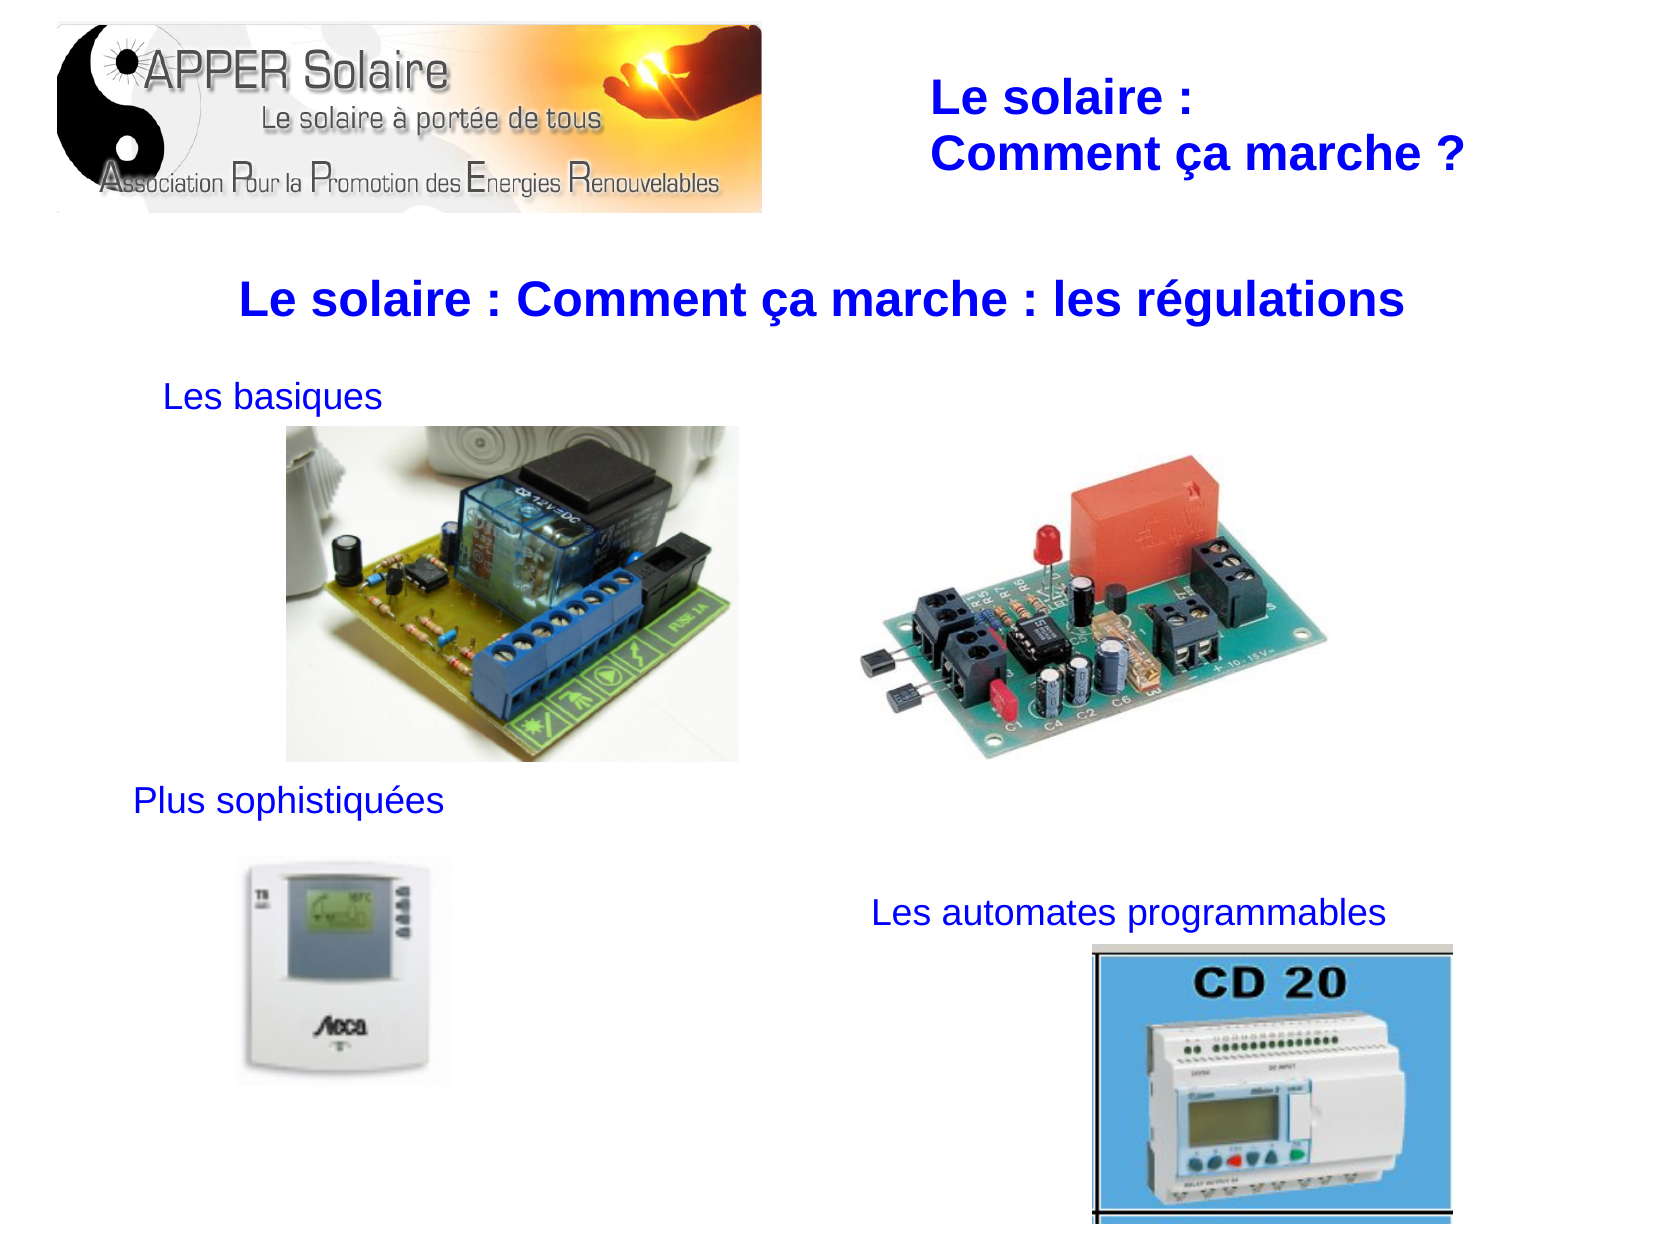

#
Le solaire :
Comment ça marche ?
Le solaire : Comment ça marche : les régulations
Les basiques
Plus sophistiquées
Les automates programmables